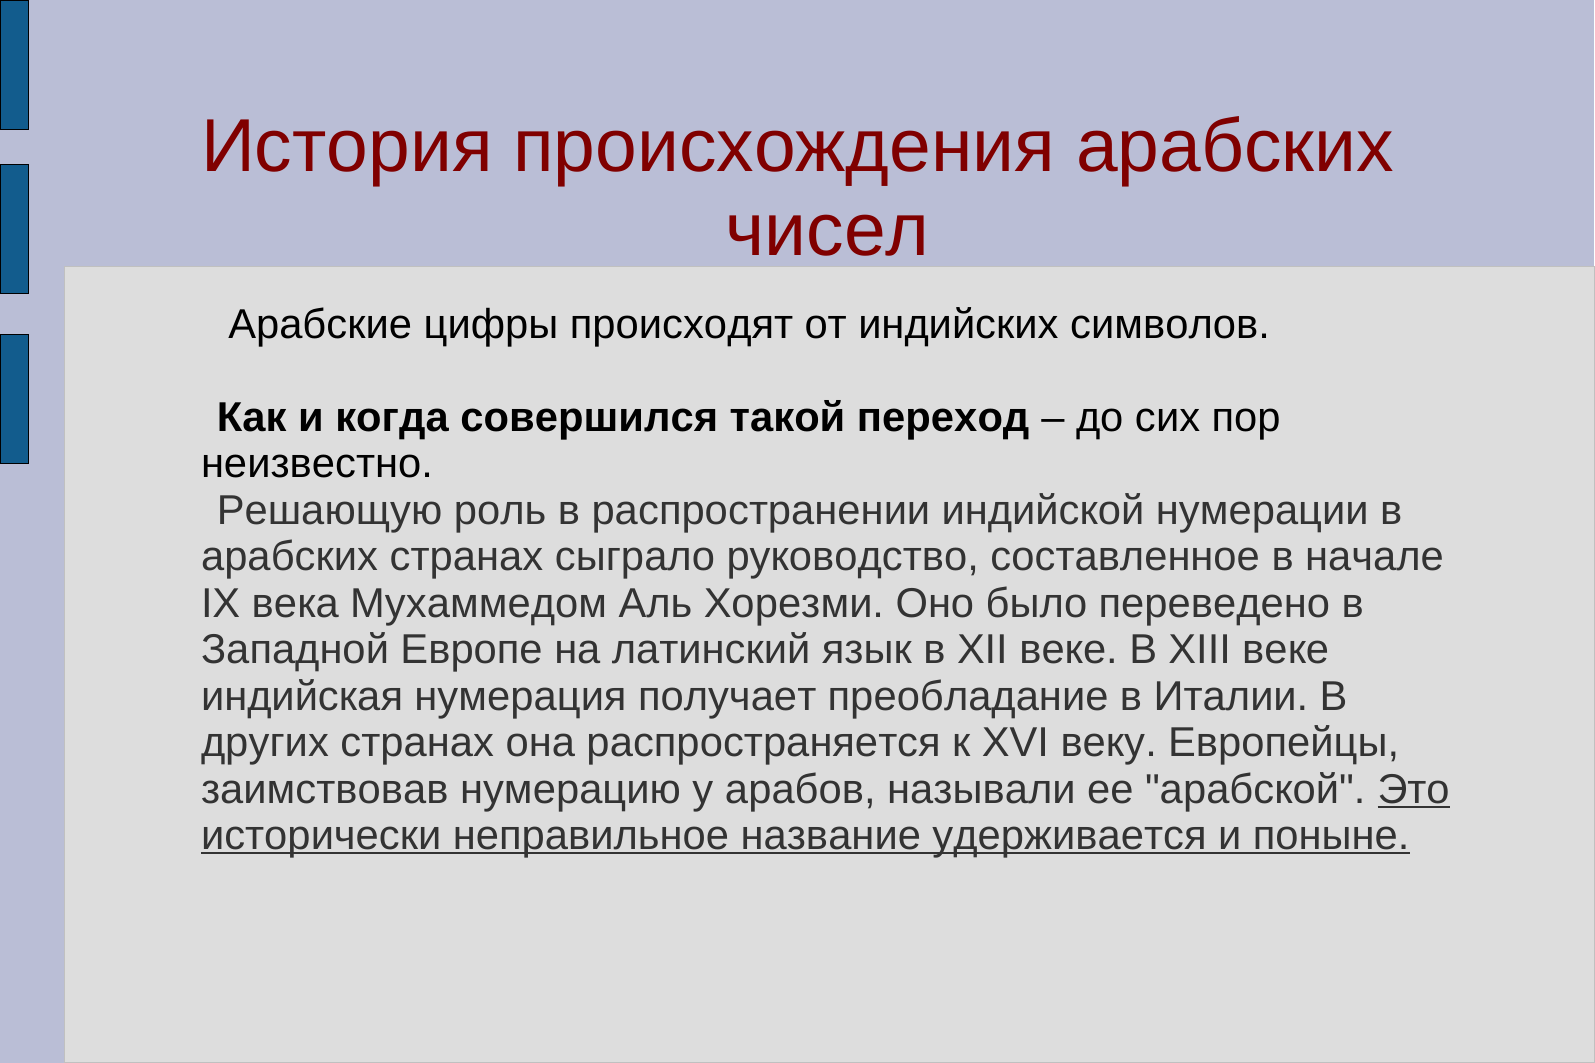

# История происхождения арабских чисел
 Арабские цифры происходят от индийских символов.
 Как и когда совершился такой переход – до сих пор неизвестно.
 Решающую роль в распространении индийской нумерации в арабских странах сыграло руководство, составленное в начале IX века Мухаммедом Аль Хорезми. Оно было переведено в Западной Европе на латинский язык в XII веке. В XIII веке индийская нумерация получает преобладание в Италии. В других странах она распространяется к XVI веку. Европейцы, заимствовав нумерацию у арабов, называли ее "арабской". Это исторически неправильное название удерживается и поныне.